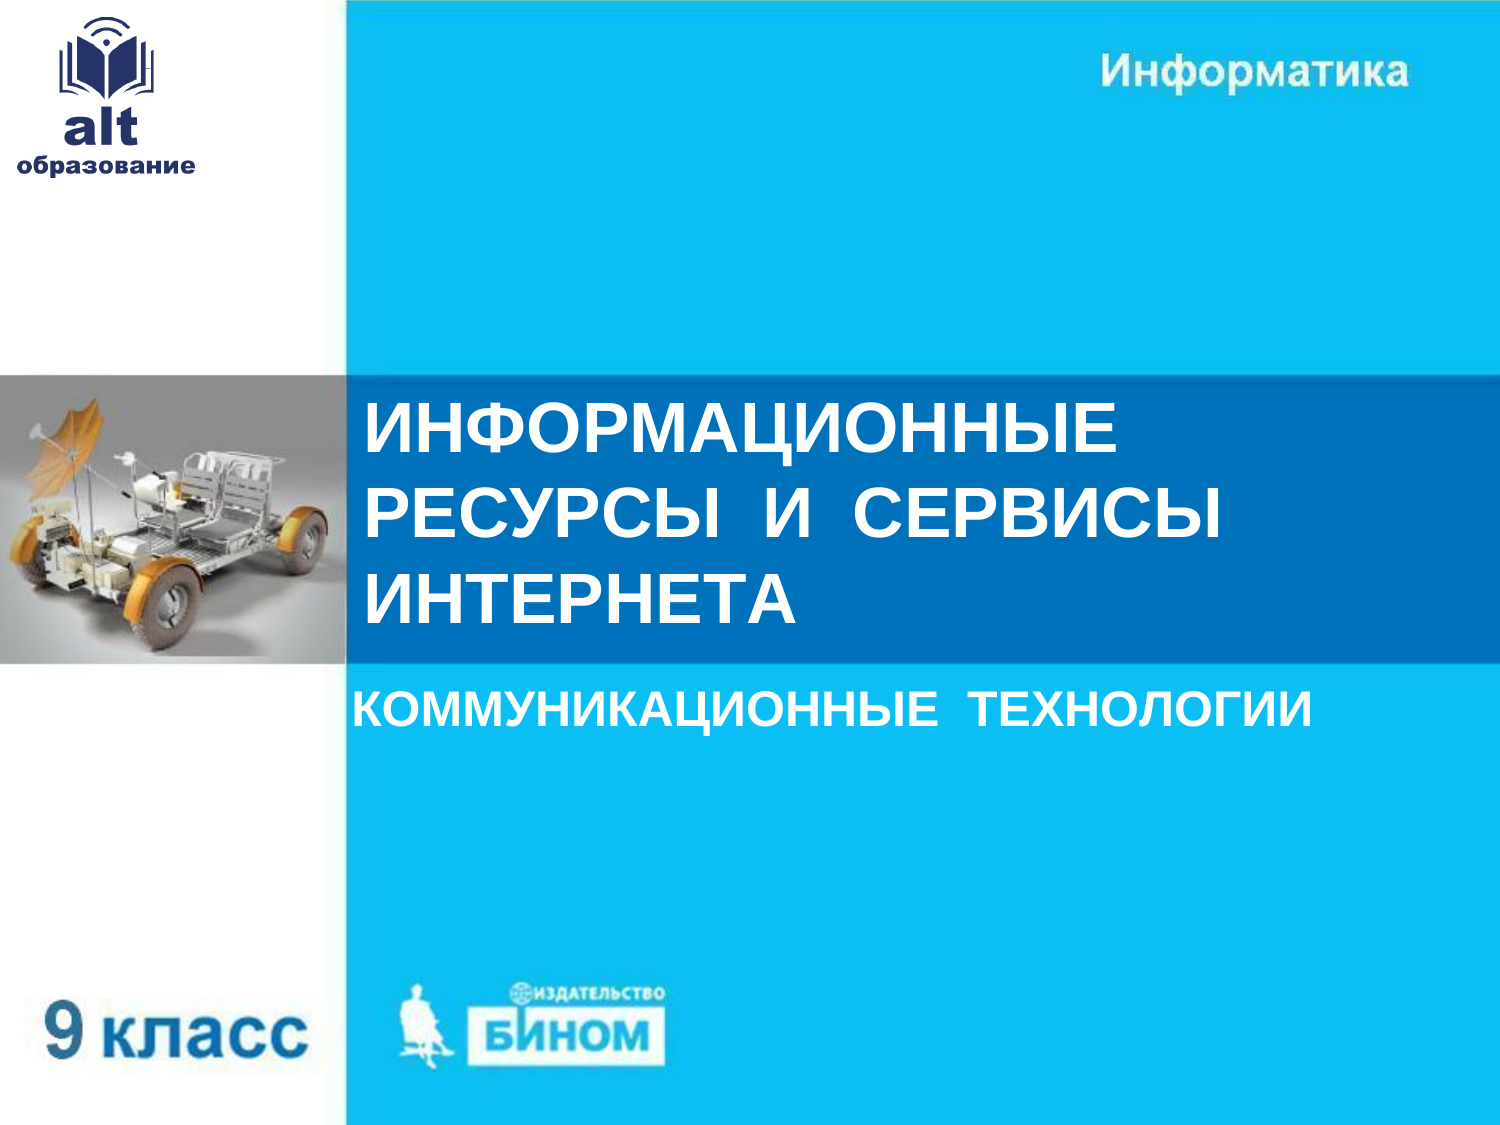

ИНФОРМАЦИОННЫЕ РЕСУРСЫ И СЕРВИСЫ ИНТЕРНЕТА
КОММУНИКАЦИОННЫЕ ТЕХНОЛОГИИ